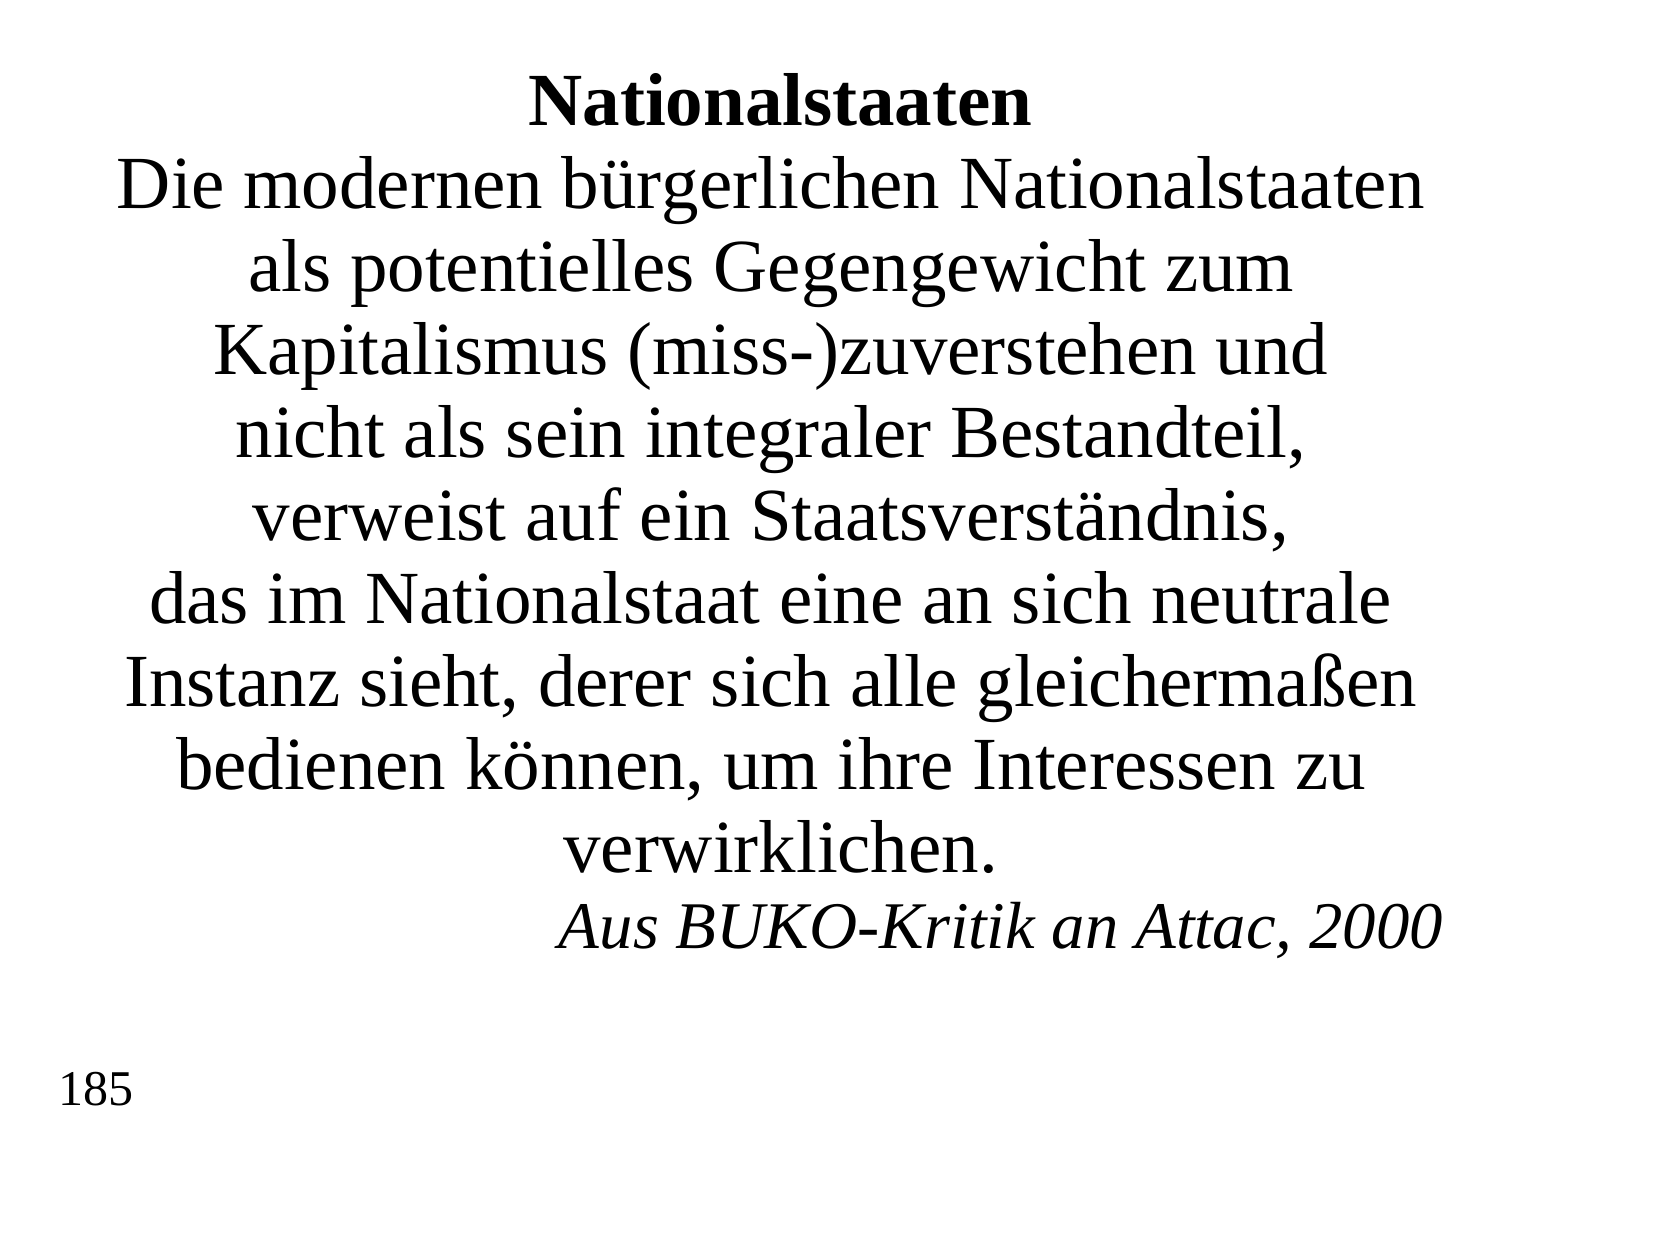

Nationalstaaten
Die modernen bürgerlichen Nationalstaaten
als potentielles Gegengewicht zum
Kapitalismus (miss-)zuverstehen und
nicht als sein integraler Bestandteil,
verweist auf ein Staatsverständnis,
das im Nationalstaat eine an sich neutrale
Instanz sieht, derer sich alle gleichermaßen
bedienen können, um ihre Interessen zu
verwirklichen.
Aus BUKO-Kritik an Attac, 2000